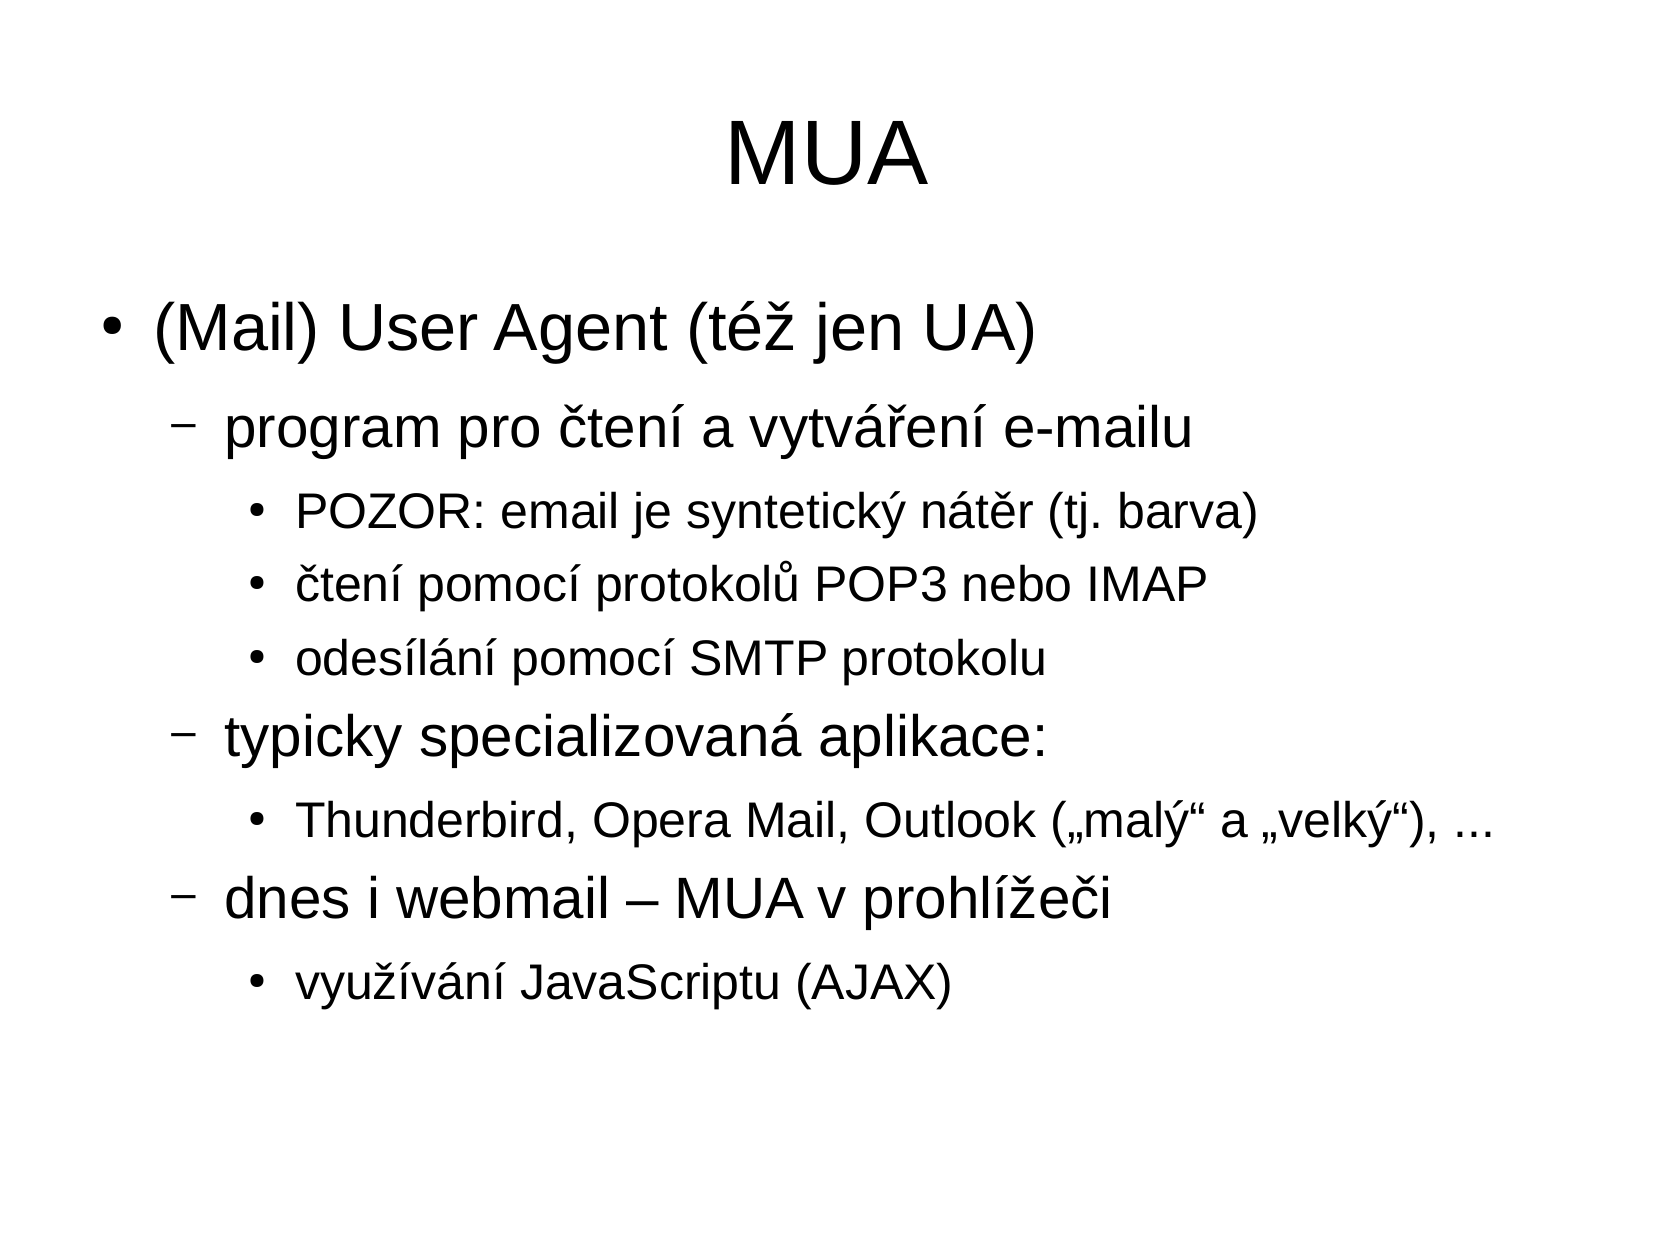

# MUA
(Mail) User Agent (též jen UA)
program pro čtení a vytváření e-mailu
POZOR: email je syntetický nátěr (tj. barva)
čtení pomocí protokolů POP3 nebo IMAP
odesílání pomocí SMTP protokolu
typicky specializovaná aplikace:
Thunderbird, Opera Mail, Outlook („malý“ a „velký“), ...
dnes i webmail – MUA v prohlížeči
využívání JavaScriptu (AJAX)